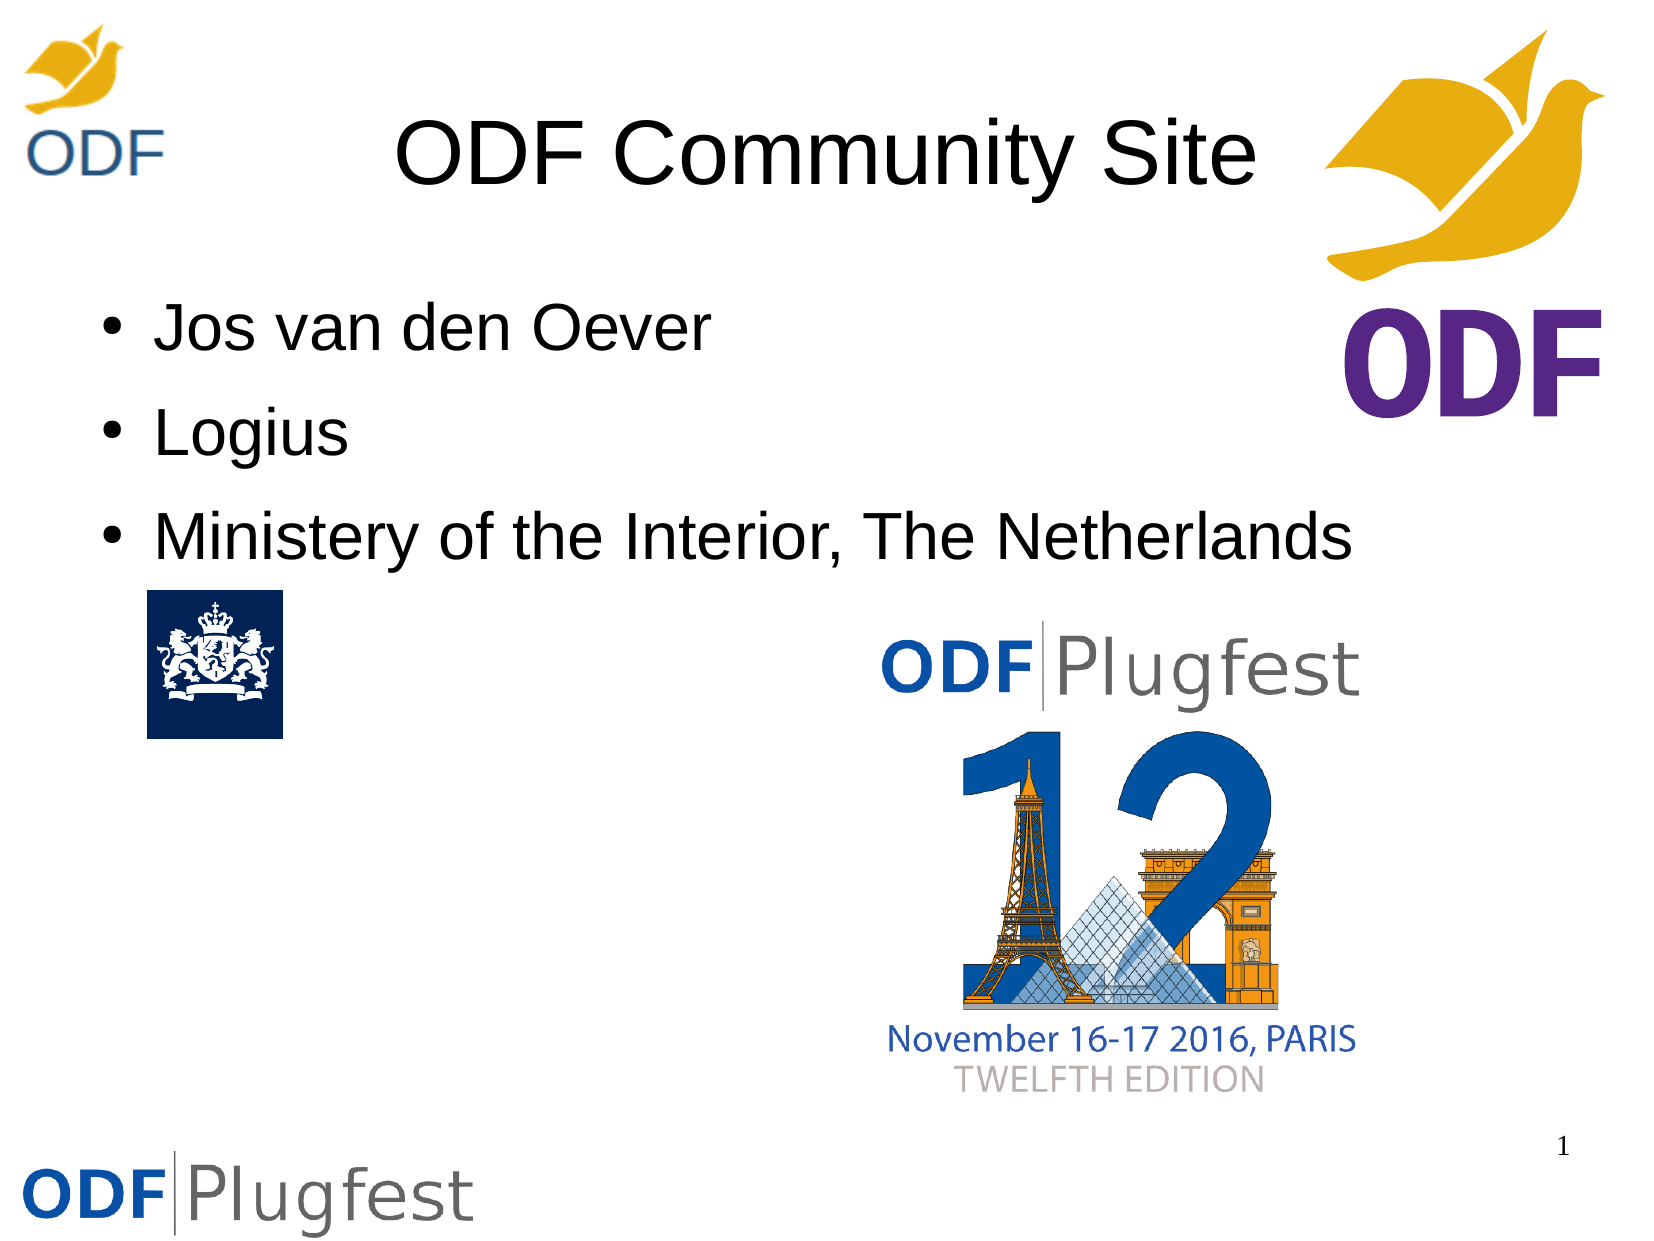

# ODF Community Site
Jos van den Oever
Logius
Ministery of the Interior, The Netherlands
1